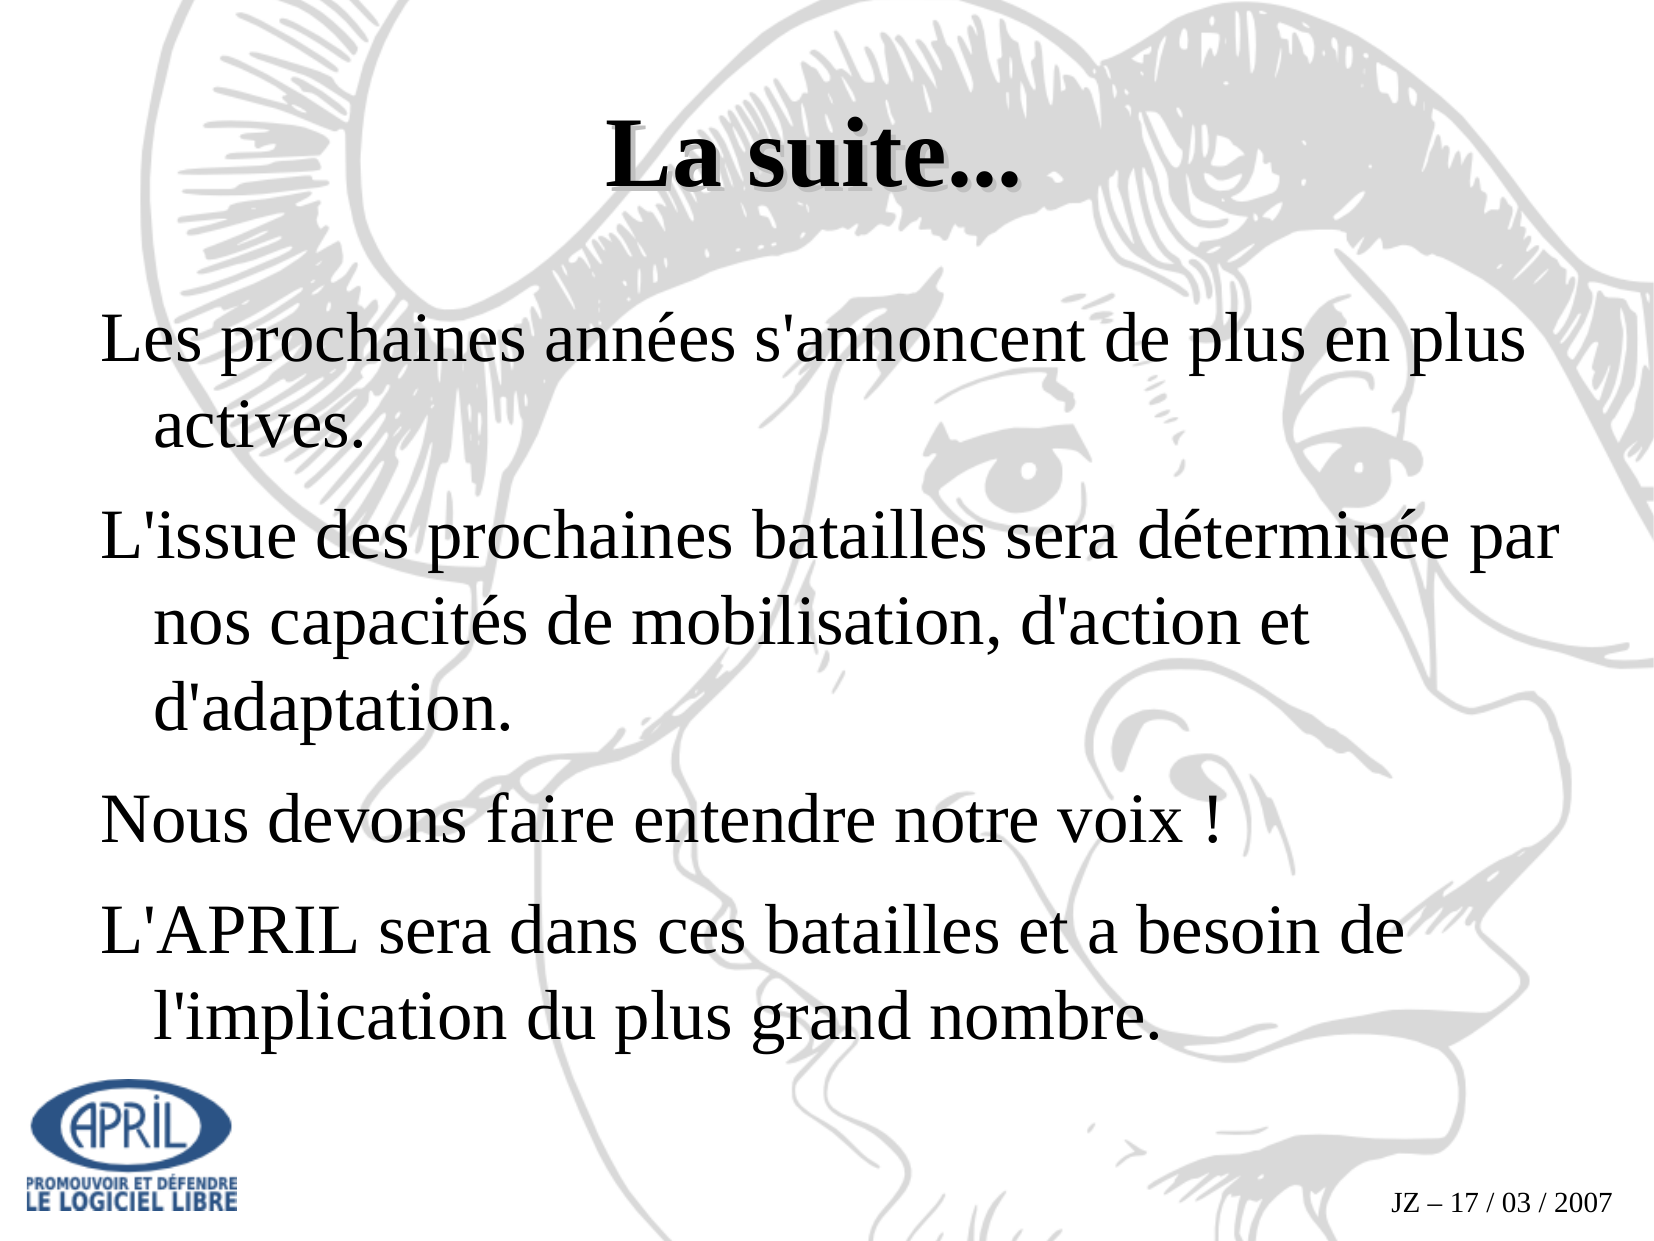

# La suite...
Les prochaines années s'annoncent de plus en plus actives.
L'issue des prochaines batailles sera déterminée par nos capacités de mobilisation, d'action et d'adaptation.
Nous devons faire entendre notre voix !
L'APRIL sera dans ces batailles et a besoin de l'implication du plus grand nombre.